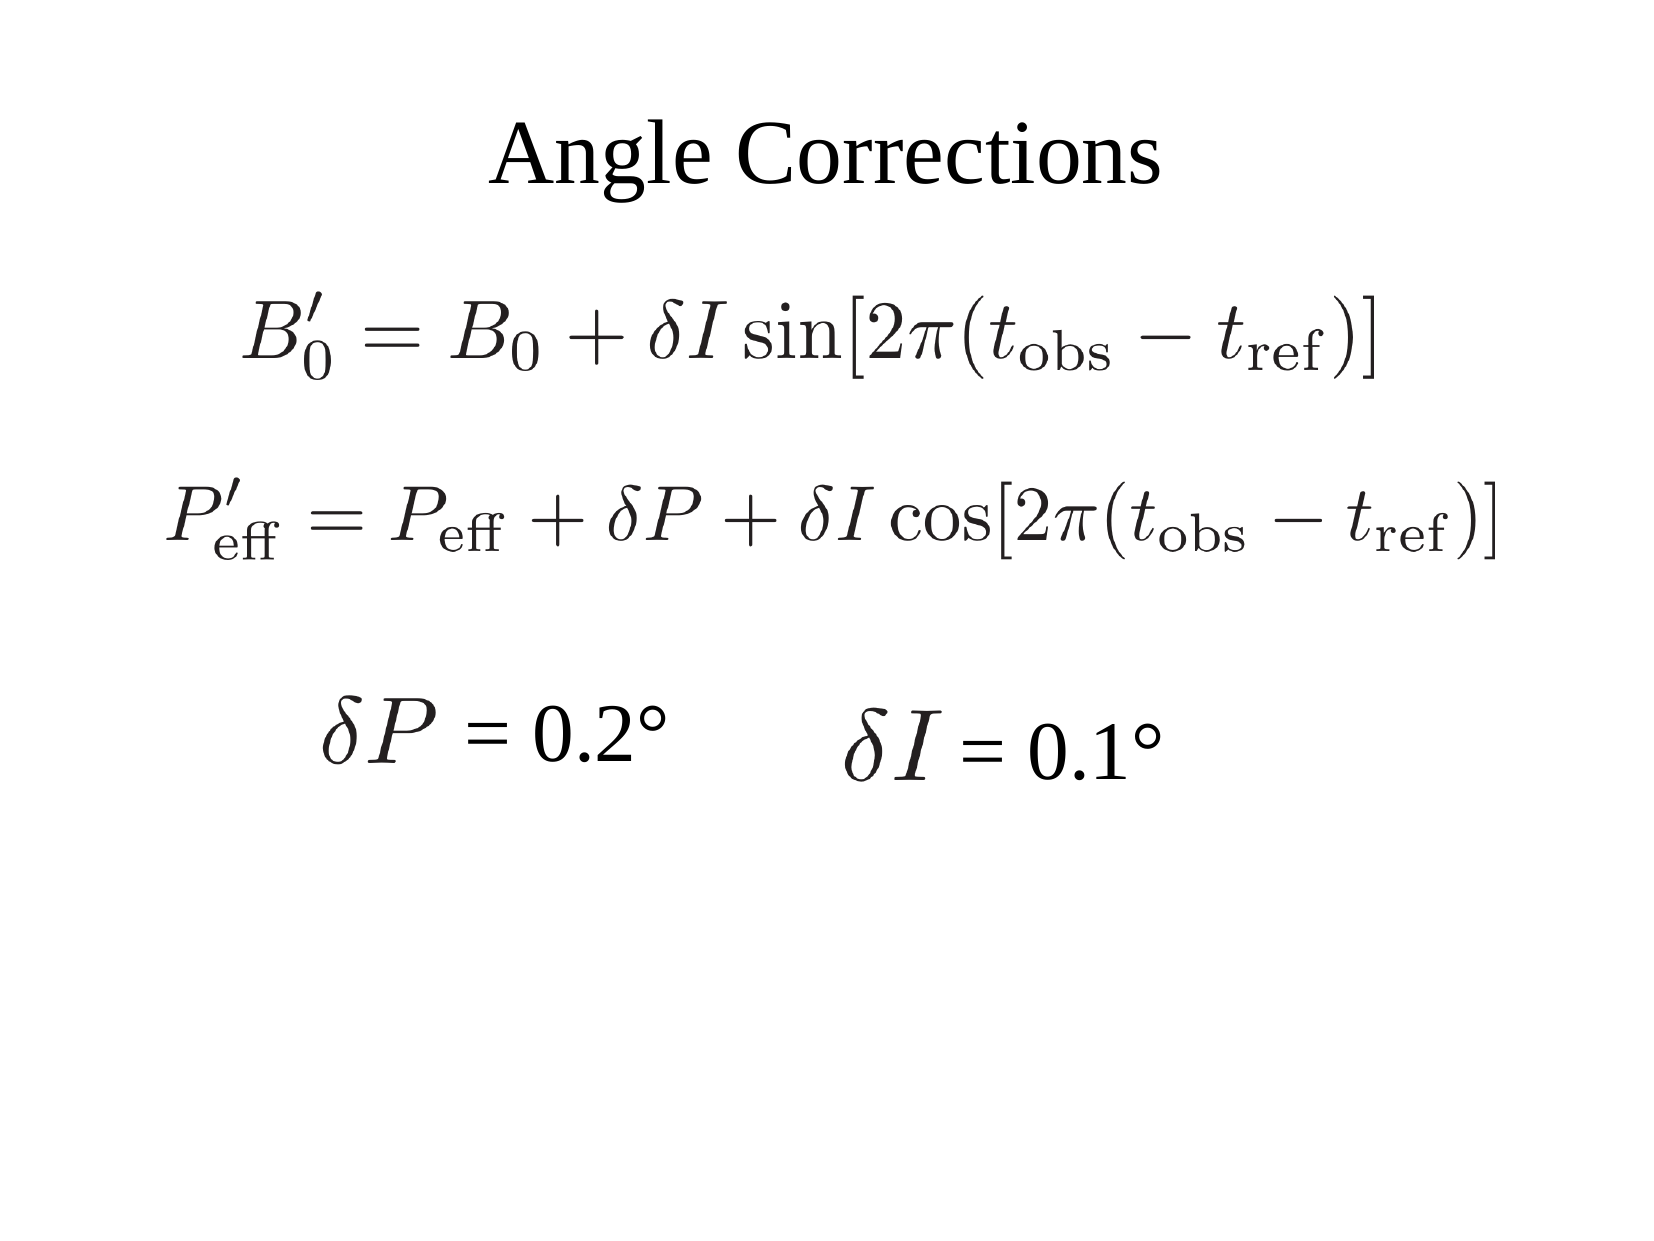

# Angle Corrections
= 0.2°
= 0.1°